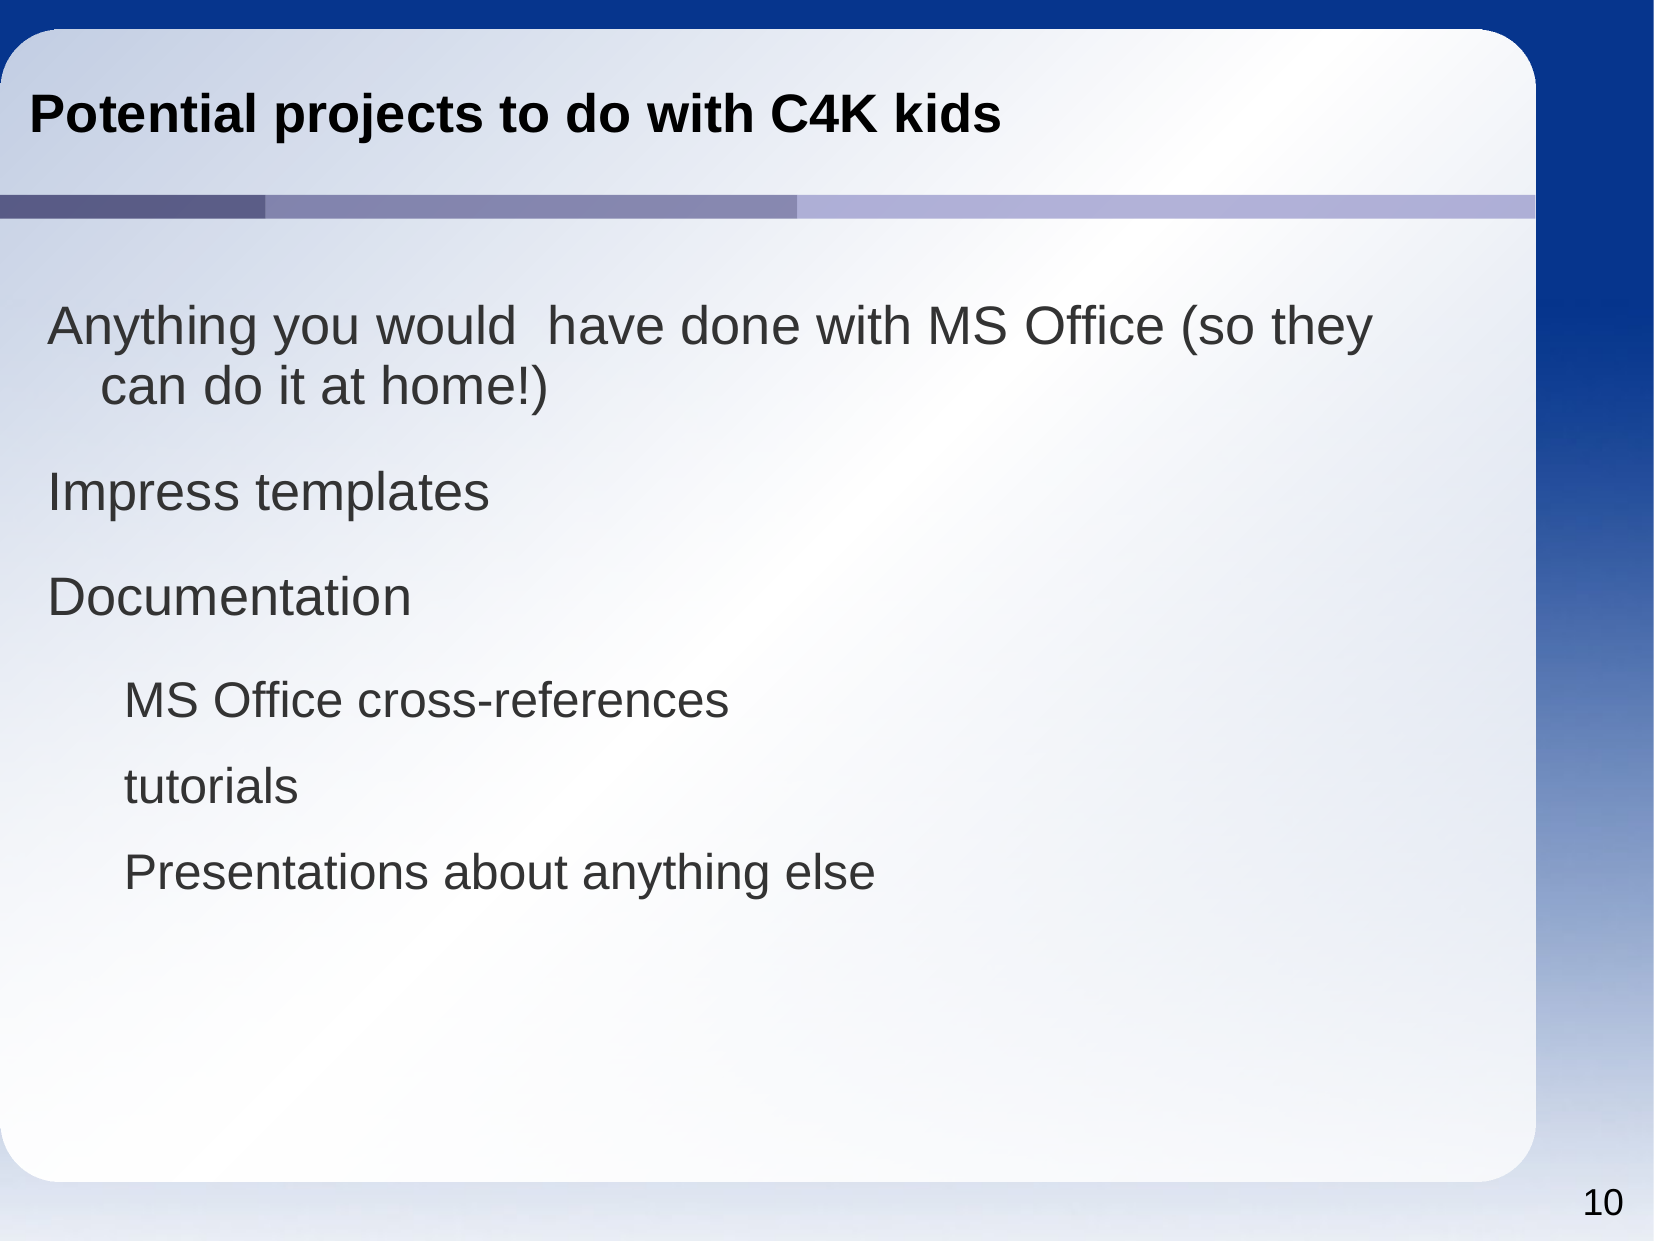

# Potential projects to do with C4K kids
Anything you would have done with MS Office (so they can do it at home!)
Impress templates
Documentation
MS Office cross-references
tutorials
Presentations about anything else
10